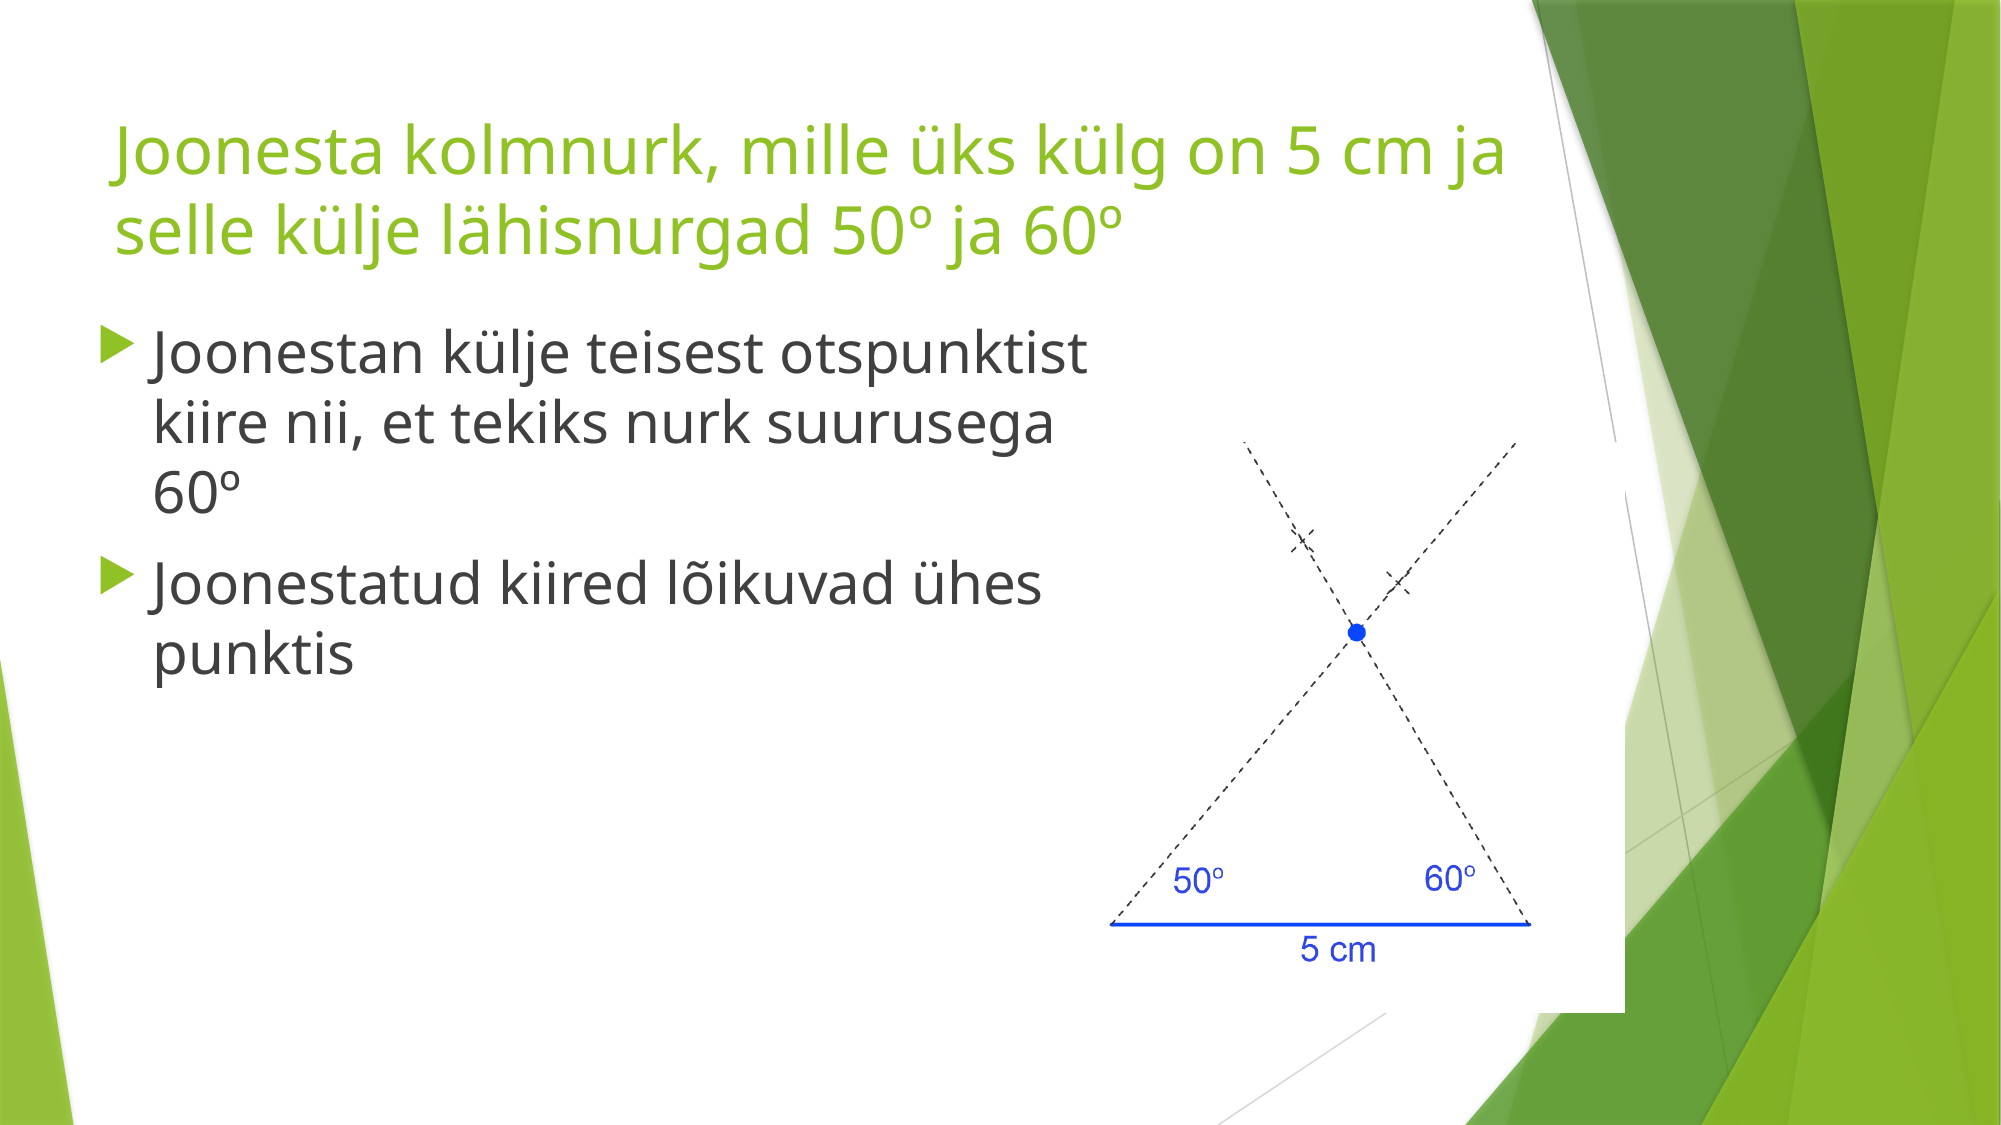

# Joonesta kolmnurk, mille üks külg on 5 cm ja selle külje lähisnurgad 50º ja 60º
Joonestan külje teisest otspunktist kiire nii, et tekiks nurk suurusega 60º
Joonestatud kiired lõikuvad ühes punktis